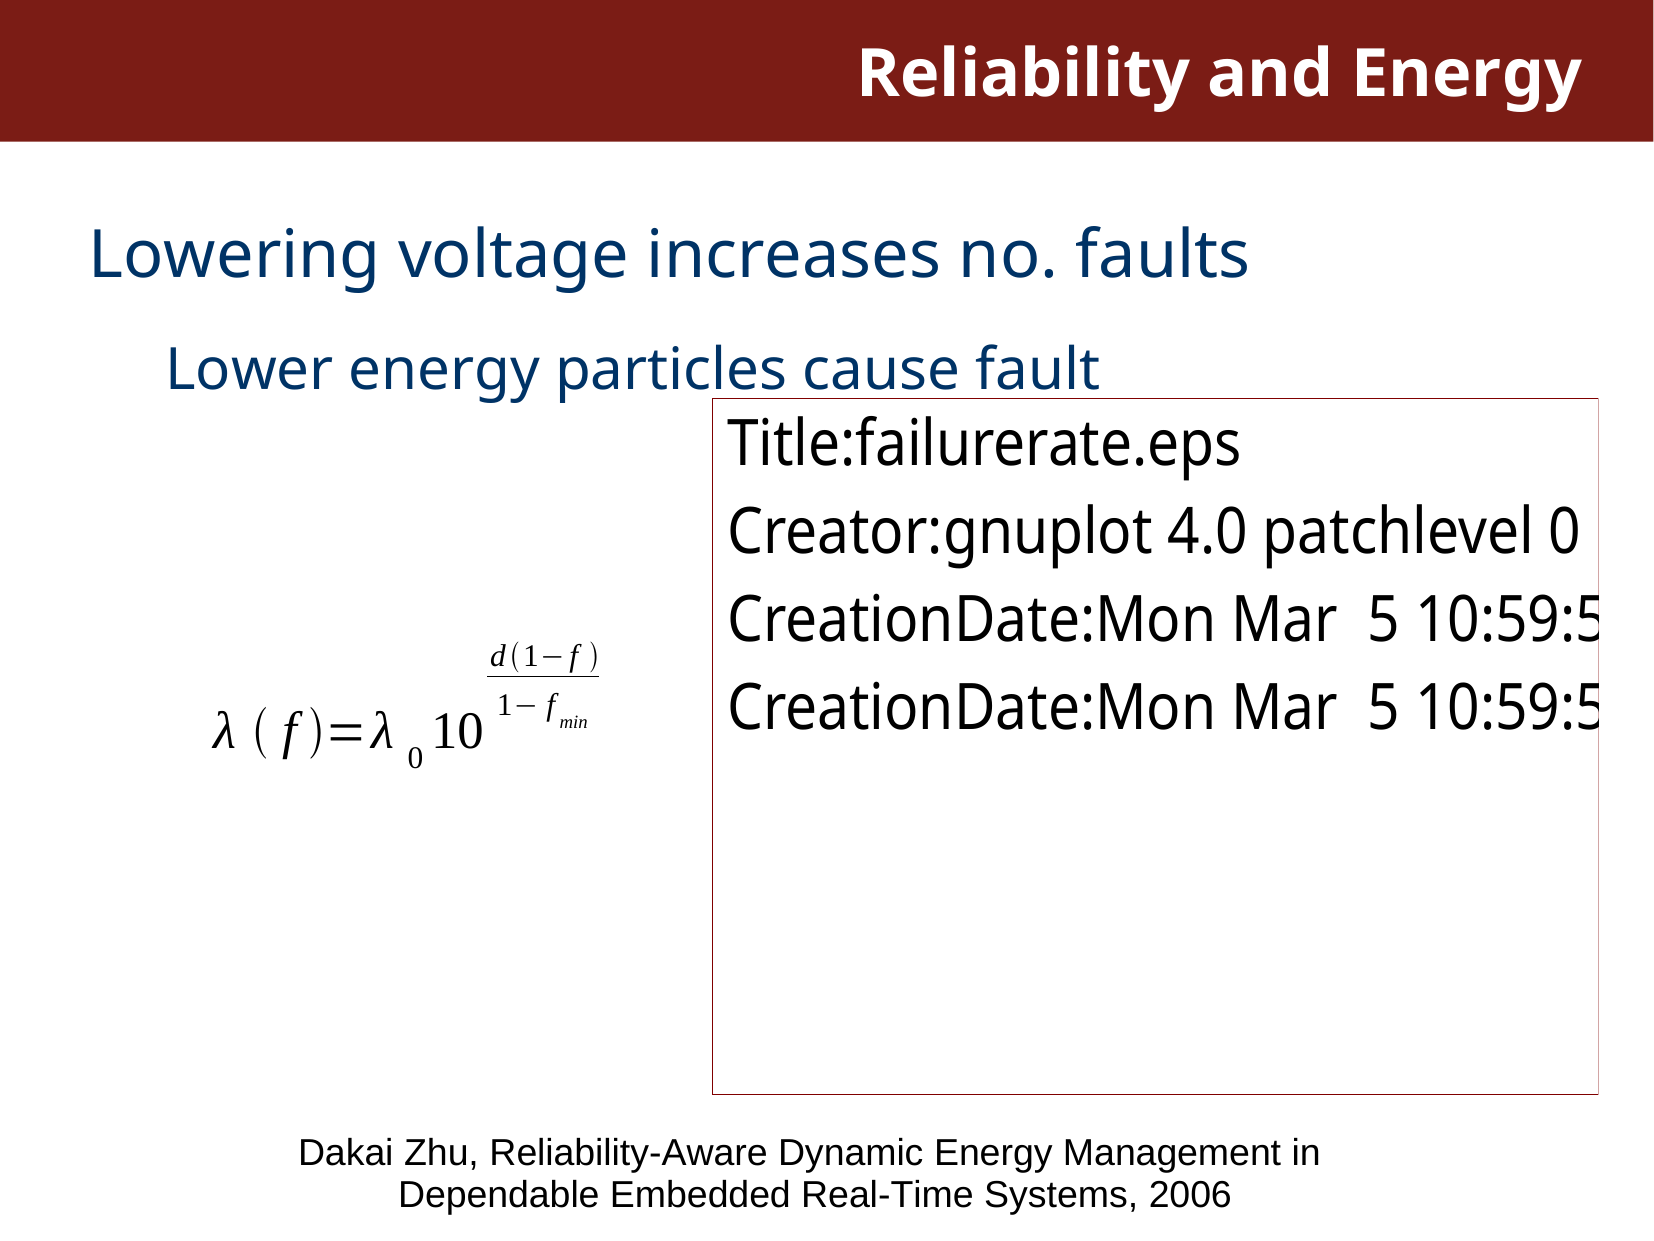

# Reliability and Energy
Lowering voltage increases no. faults
Lower energy particles cause fault
Dakai Zhu, Reliability-Aware Dynamic Energy Management in
Dependable Embedded Real-Time Systems, 2006